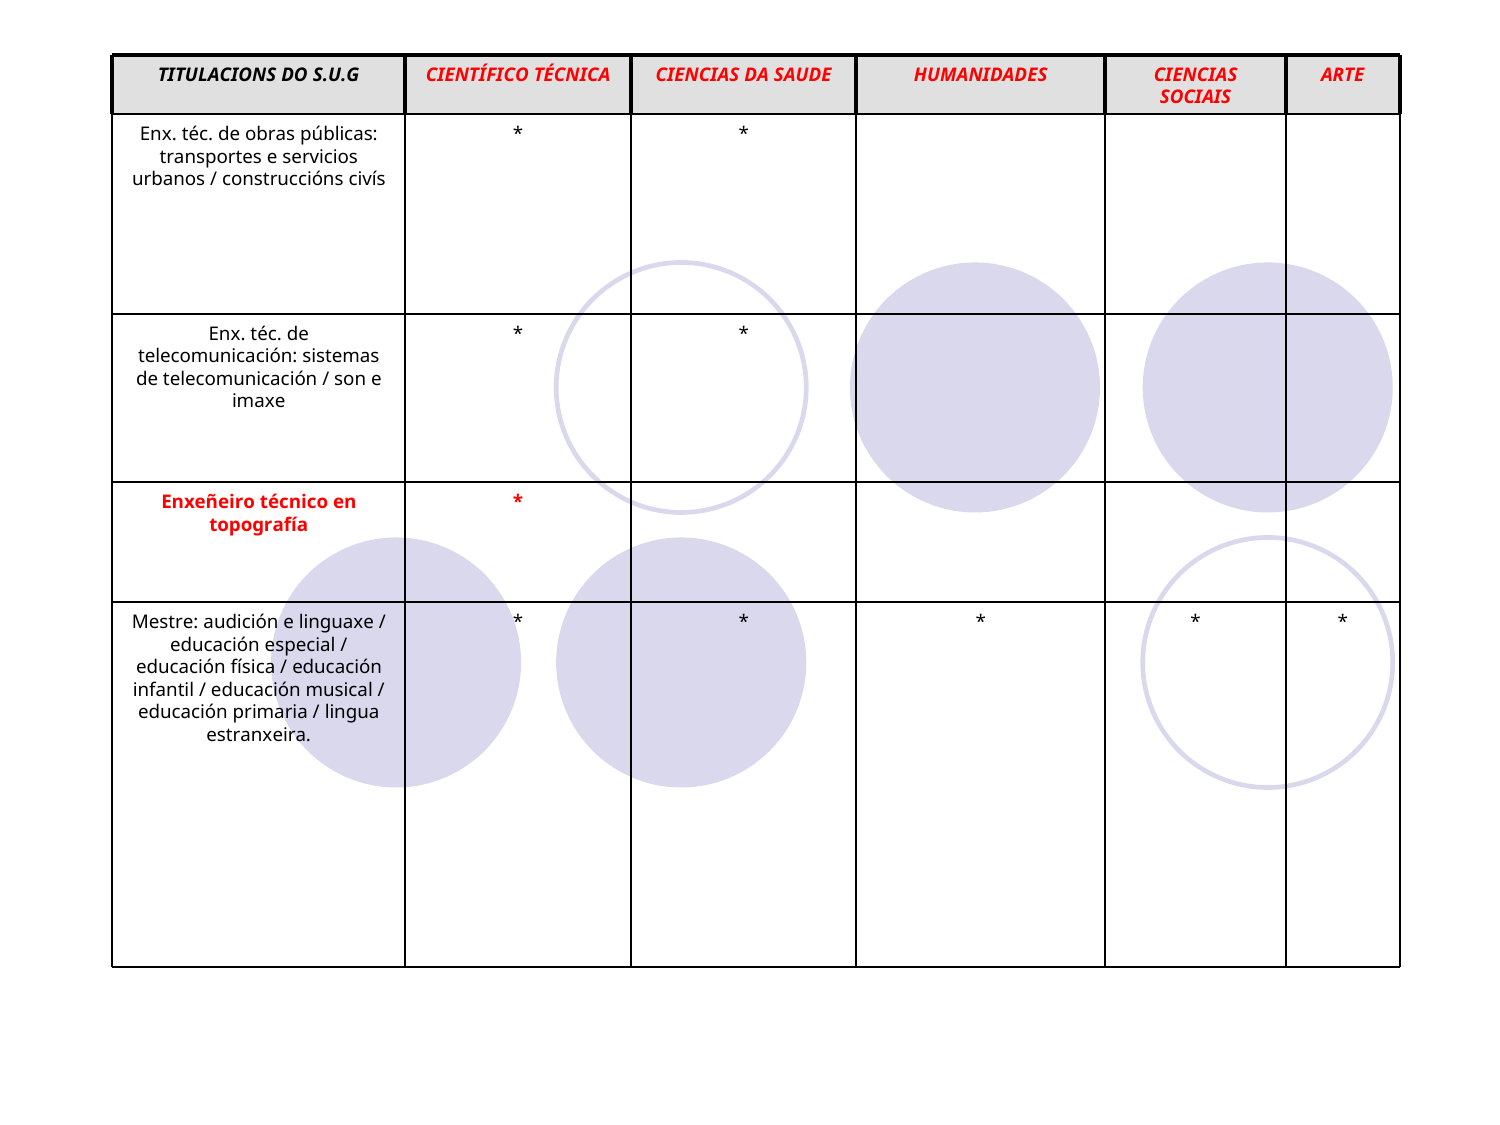

TITULACIONS DO S.U.G
CIENTÍFICO TÉCNICA
CIENCIAS DA SAUDE
HUMANIDADES
CIENCIAS SOCIAIS
ARTE
Enx. téc. de obras públicas: transportes e servicios urbanos / construccións civís
*
*
Enx. téc. de telecomunicación: sistemas de telecomunicación / son e imaxe
*
*
Enxeñeiro técnico en topografía
*
Mestre: audición e linguaxe / educación especial / educación física / educación infantil / educación musical / educación primaria / lingua estranxeira.
*
*
*
*
*